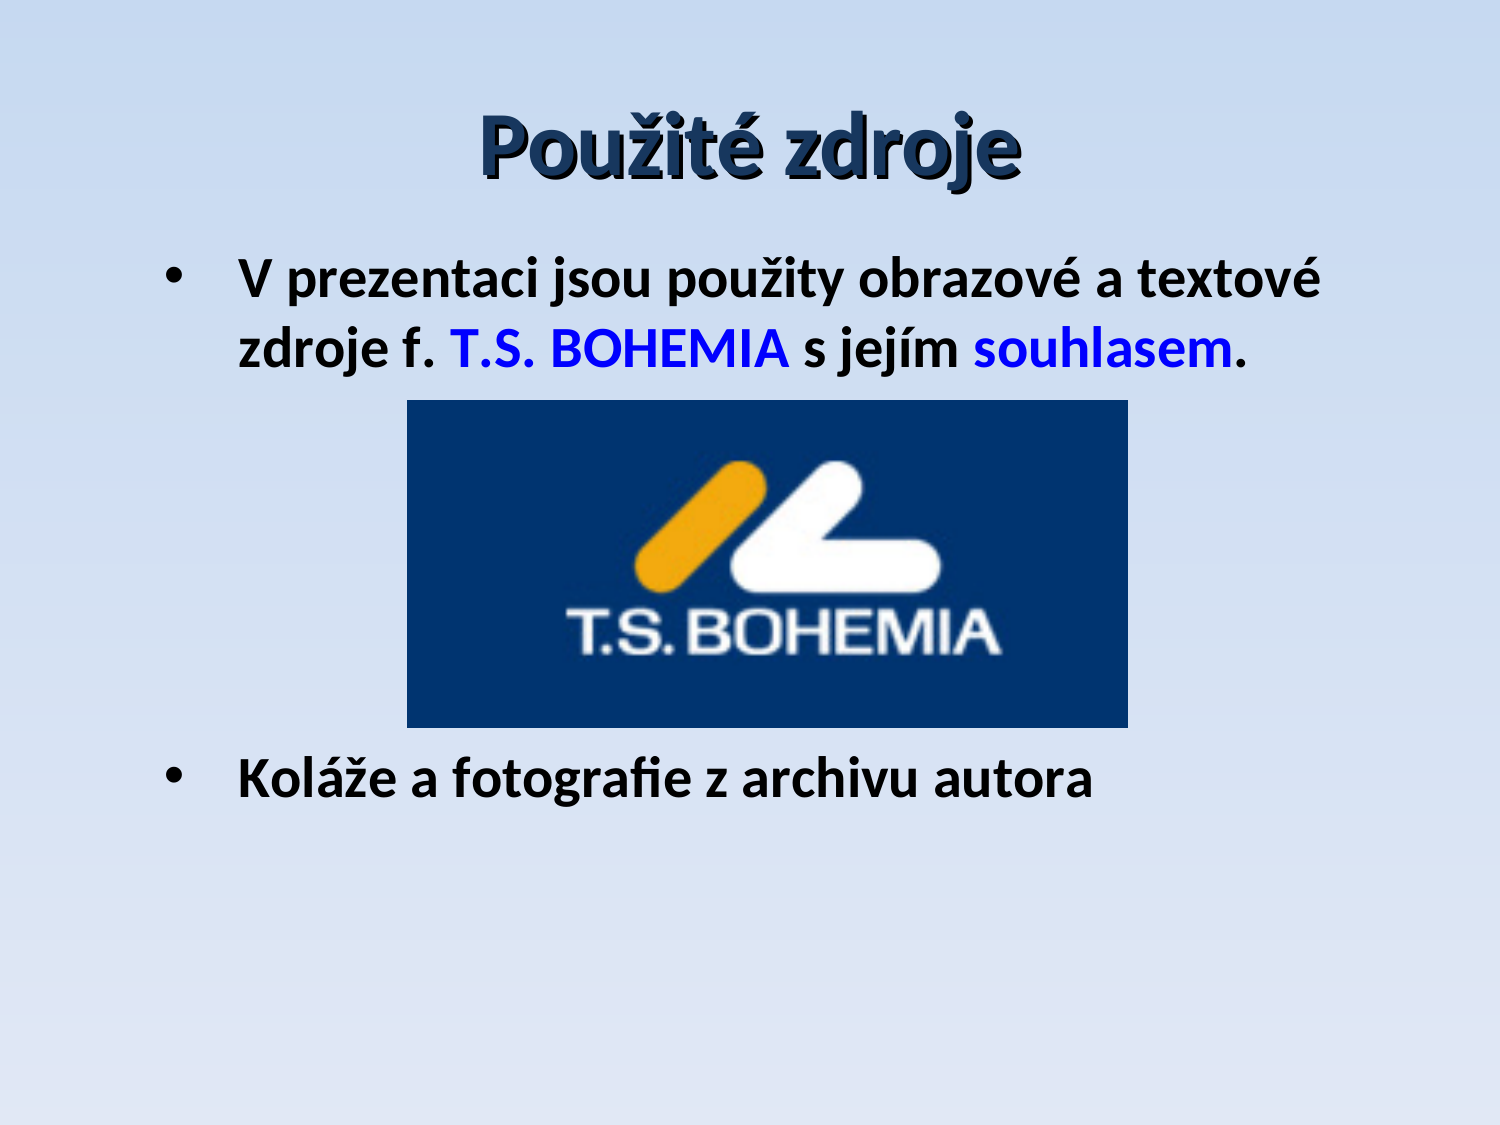

# Použité zdroje
V prezentaci jsou použity obrazové a textové zdroje f. T.S. BOHEMIA s jejím souhlasem.
Koláže a fotografie z archivu autora